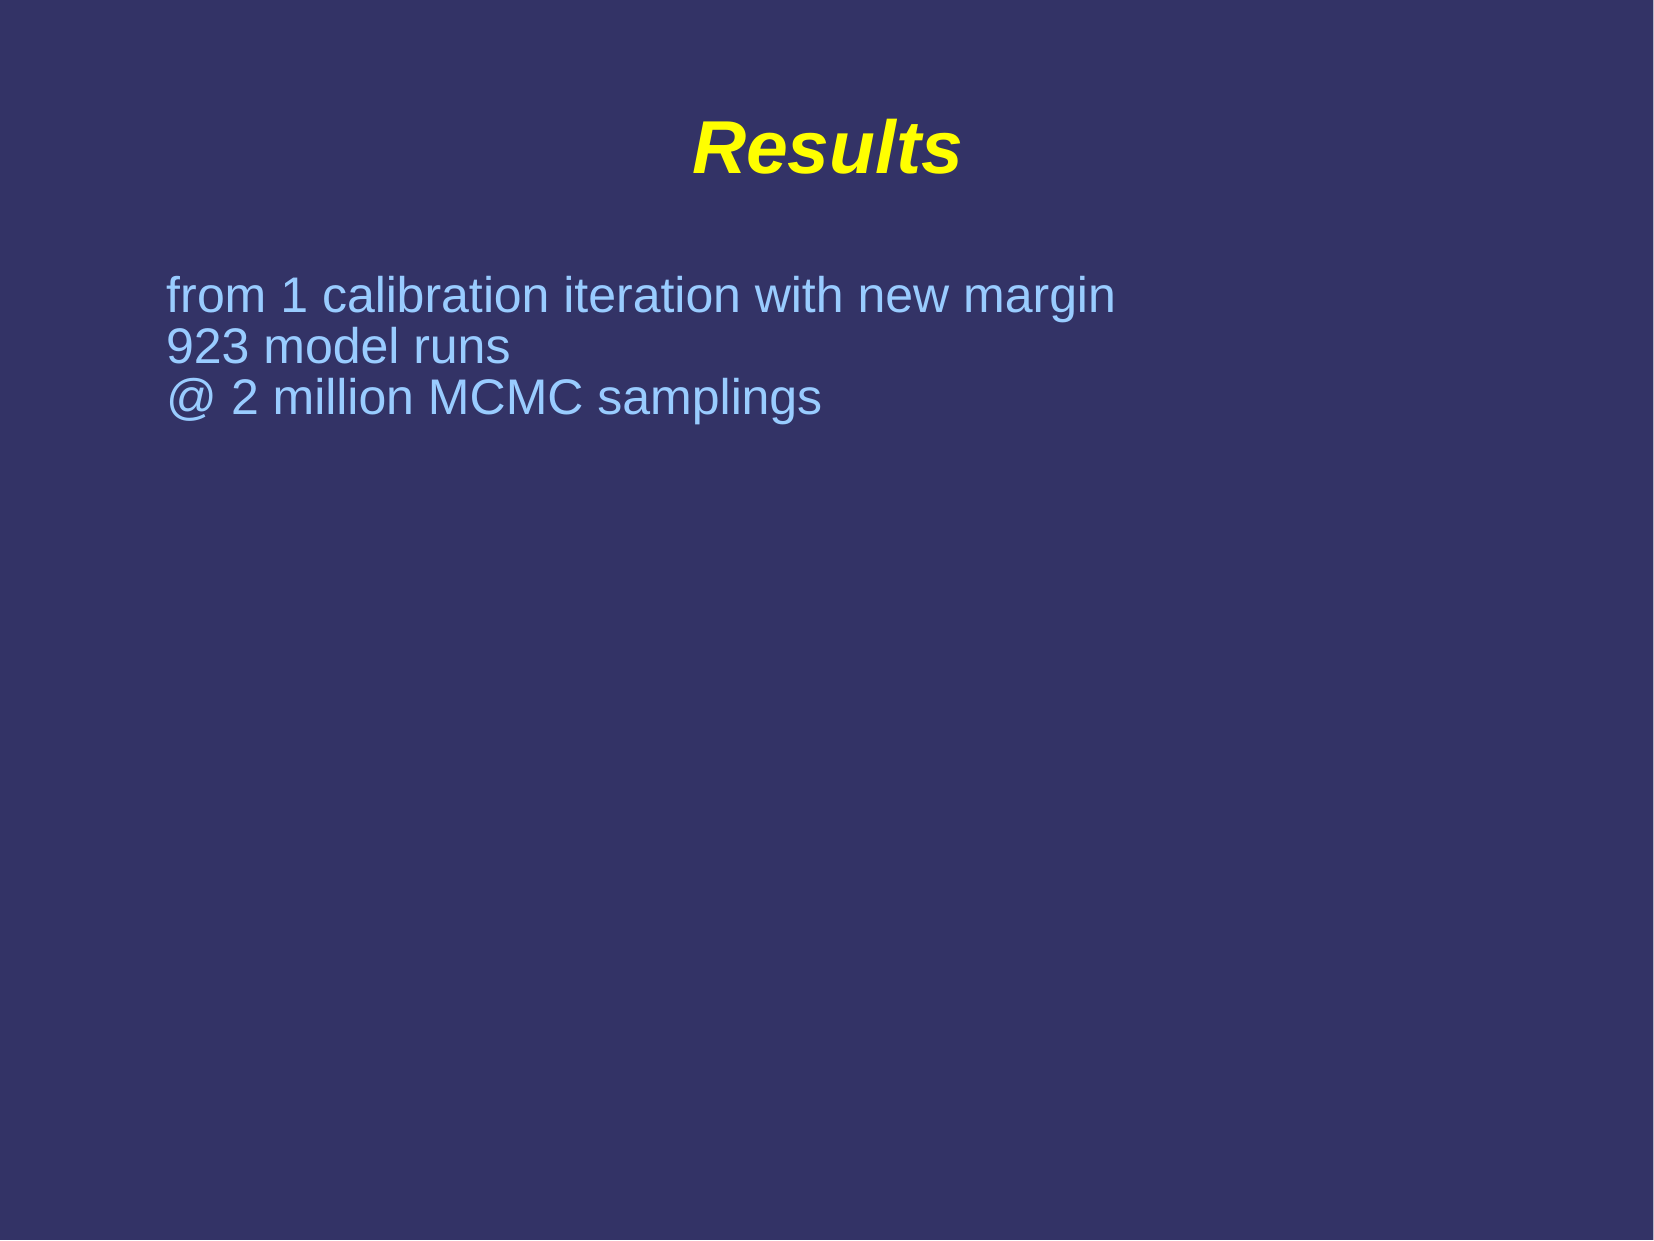

# Results
from 1 calibration iteration with new margin
923 model runs
@ 2 million MCMC samplings